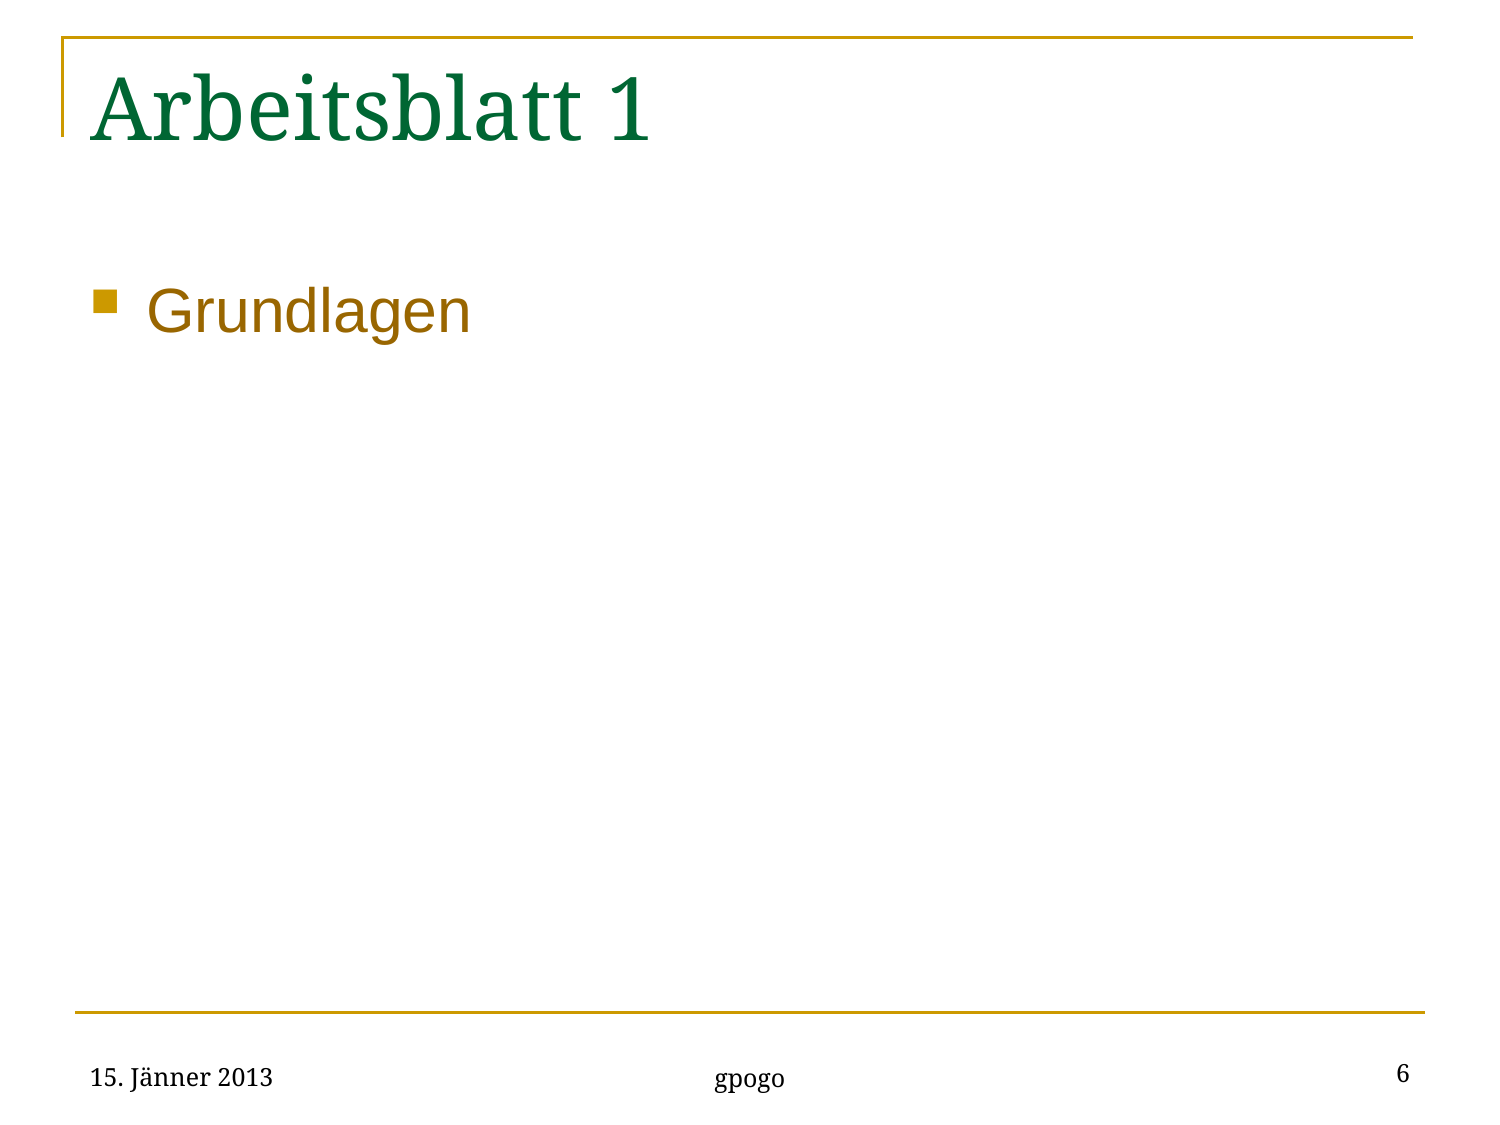

# Arbeitsblatt 1
Grundlagen
15. Jänner 2013
gpogo